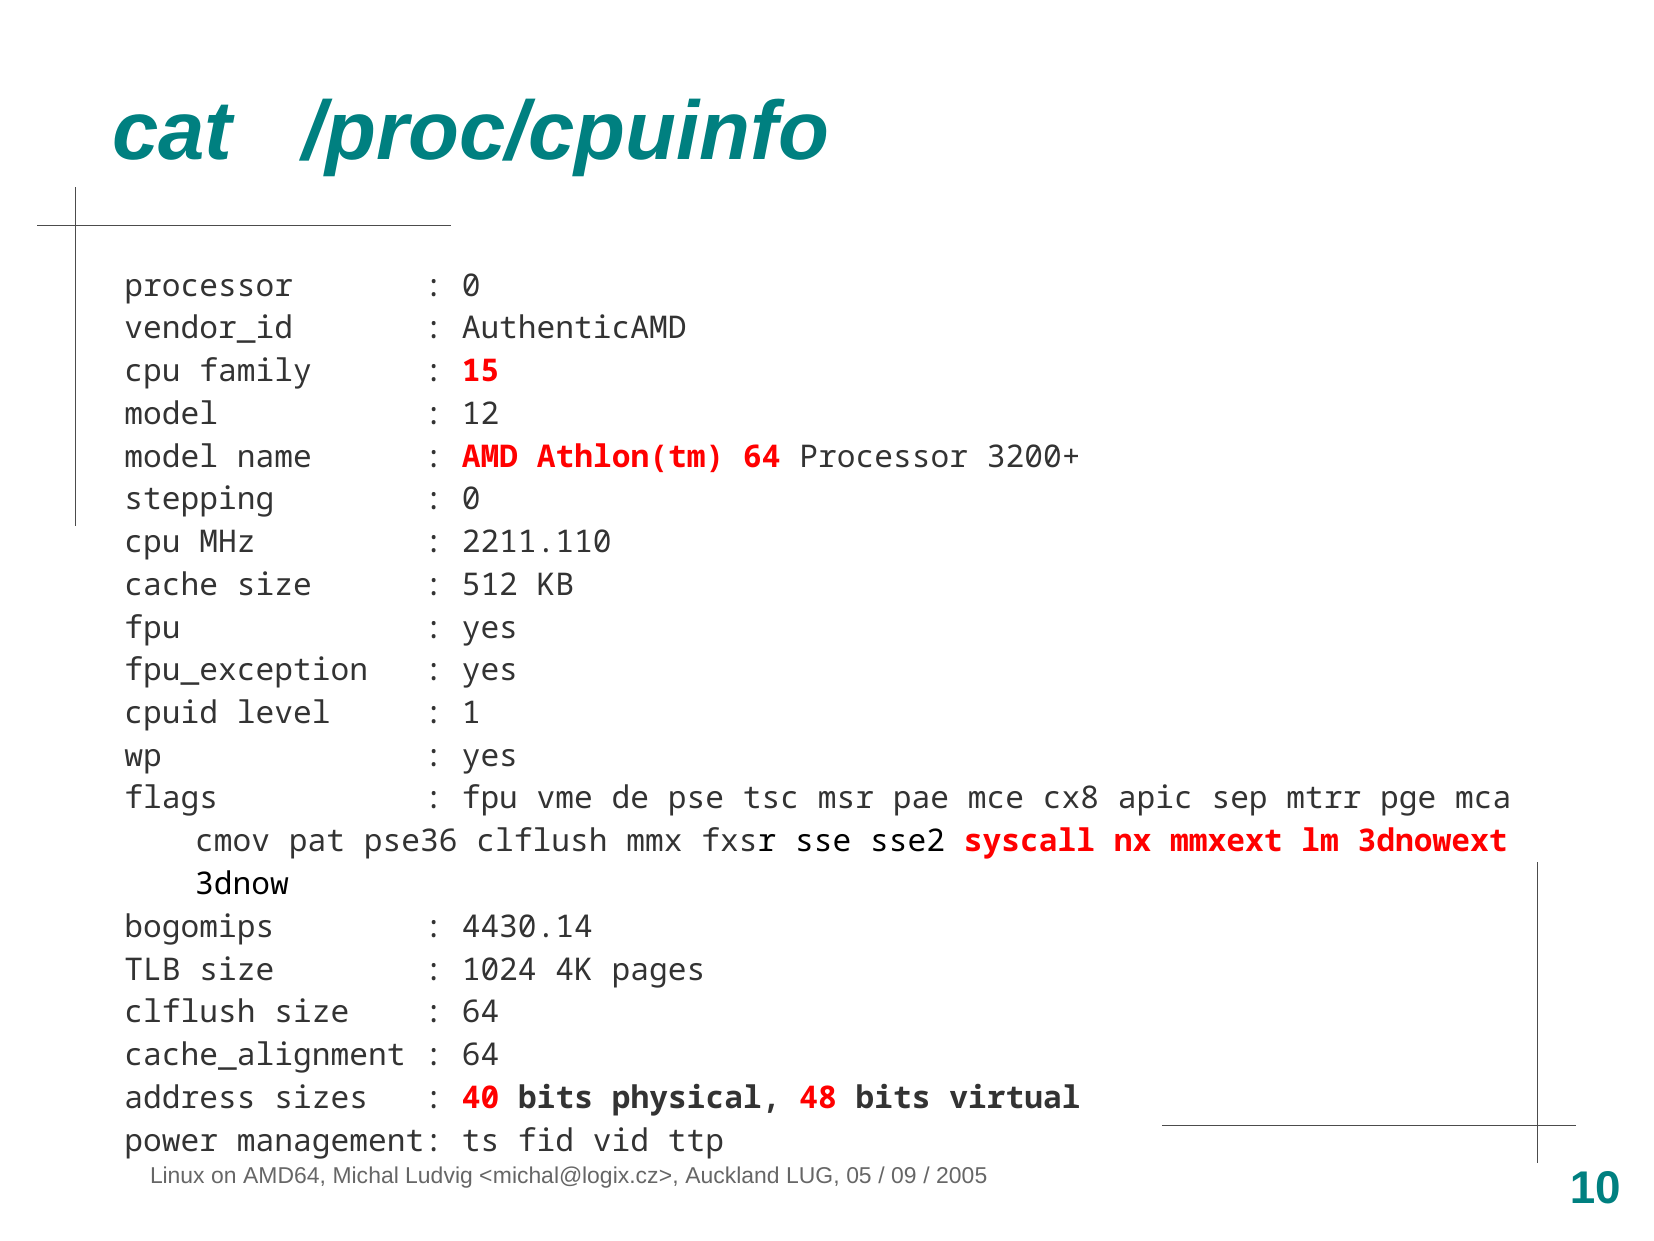

# cat /proc/cpuinfo
processor : 0
vendor_id : AuthenticAMD
cpu family : 15
model : 12
model name : AMD Athlon(tm) 64 Processor 3200+
stepping : 0
cpu MHz : 2211.110
cache size : 512 KB
fpu : yes
fpu_exception : yes
cpuid level : 1
wp : yes
flags : fpu vme de pse tsc msr pae mce cx8 apic sep mtrr pge mca cmov pat pse36 clflush mmx fxsr sse sse2 syscall nx mmxext lm 3dnowext 3dnow
bogomips : 4430.14
TLB size : 1024 4K pages
clflush size : 64
cache_alignment : 64
address sizes : 40 bits physical, 48 bits virtual
power management: ts fid vid ttp